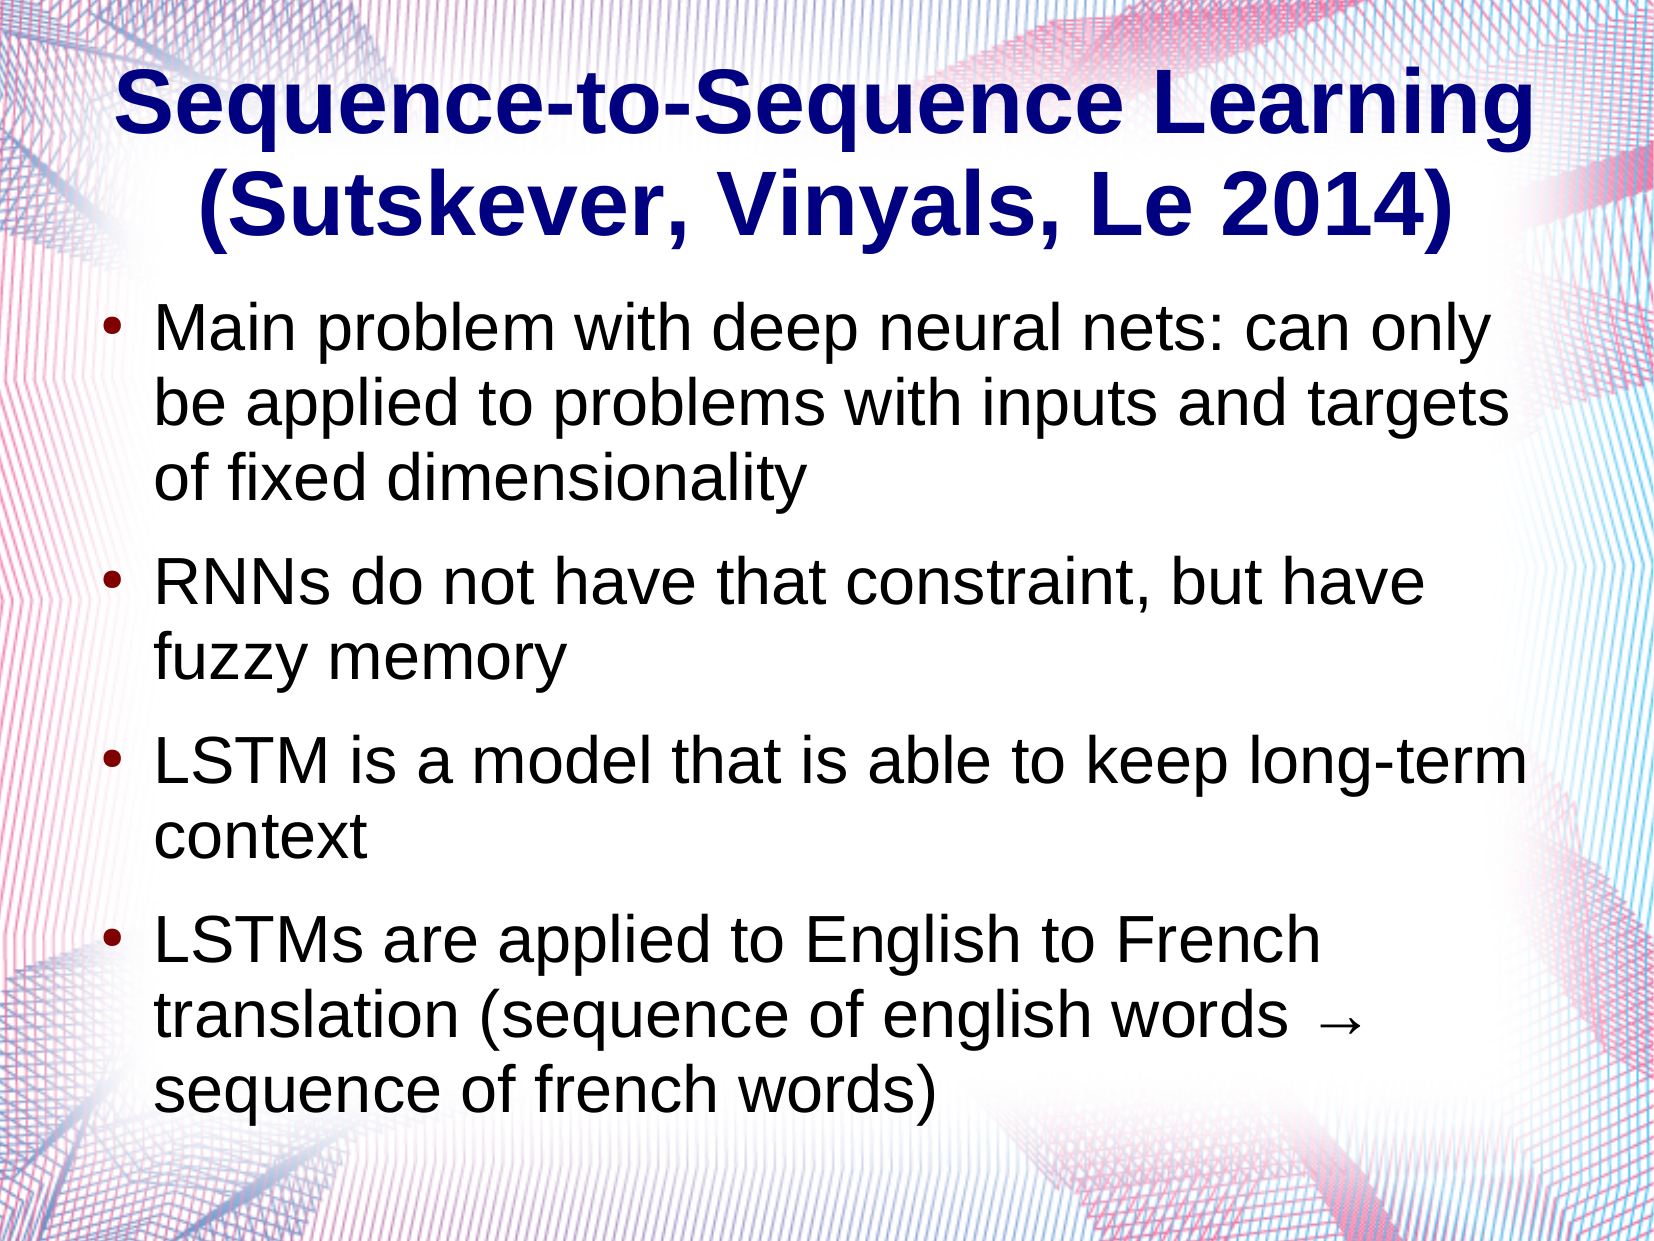

# Sequence-to-Sequence Learning (Sutskever, Vinyals, Le 2014)
Main problem with deep neural nets: can only be applied to problems with inputs and targets of fixed dimensionality
RNNs do not have that constraint, but have fuzzy memory
LSTM is a model that is able to keep long-term context
LSTMs are applied to English to French translation (sequence of english words → sequence of french words)